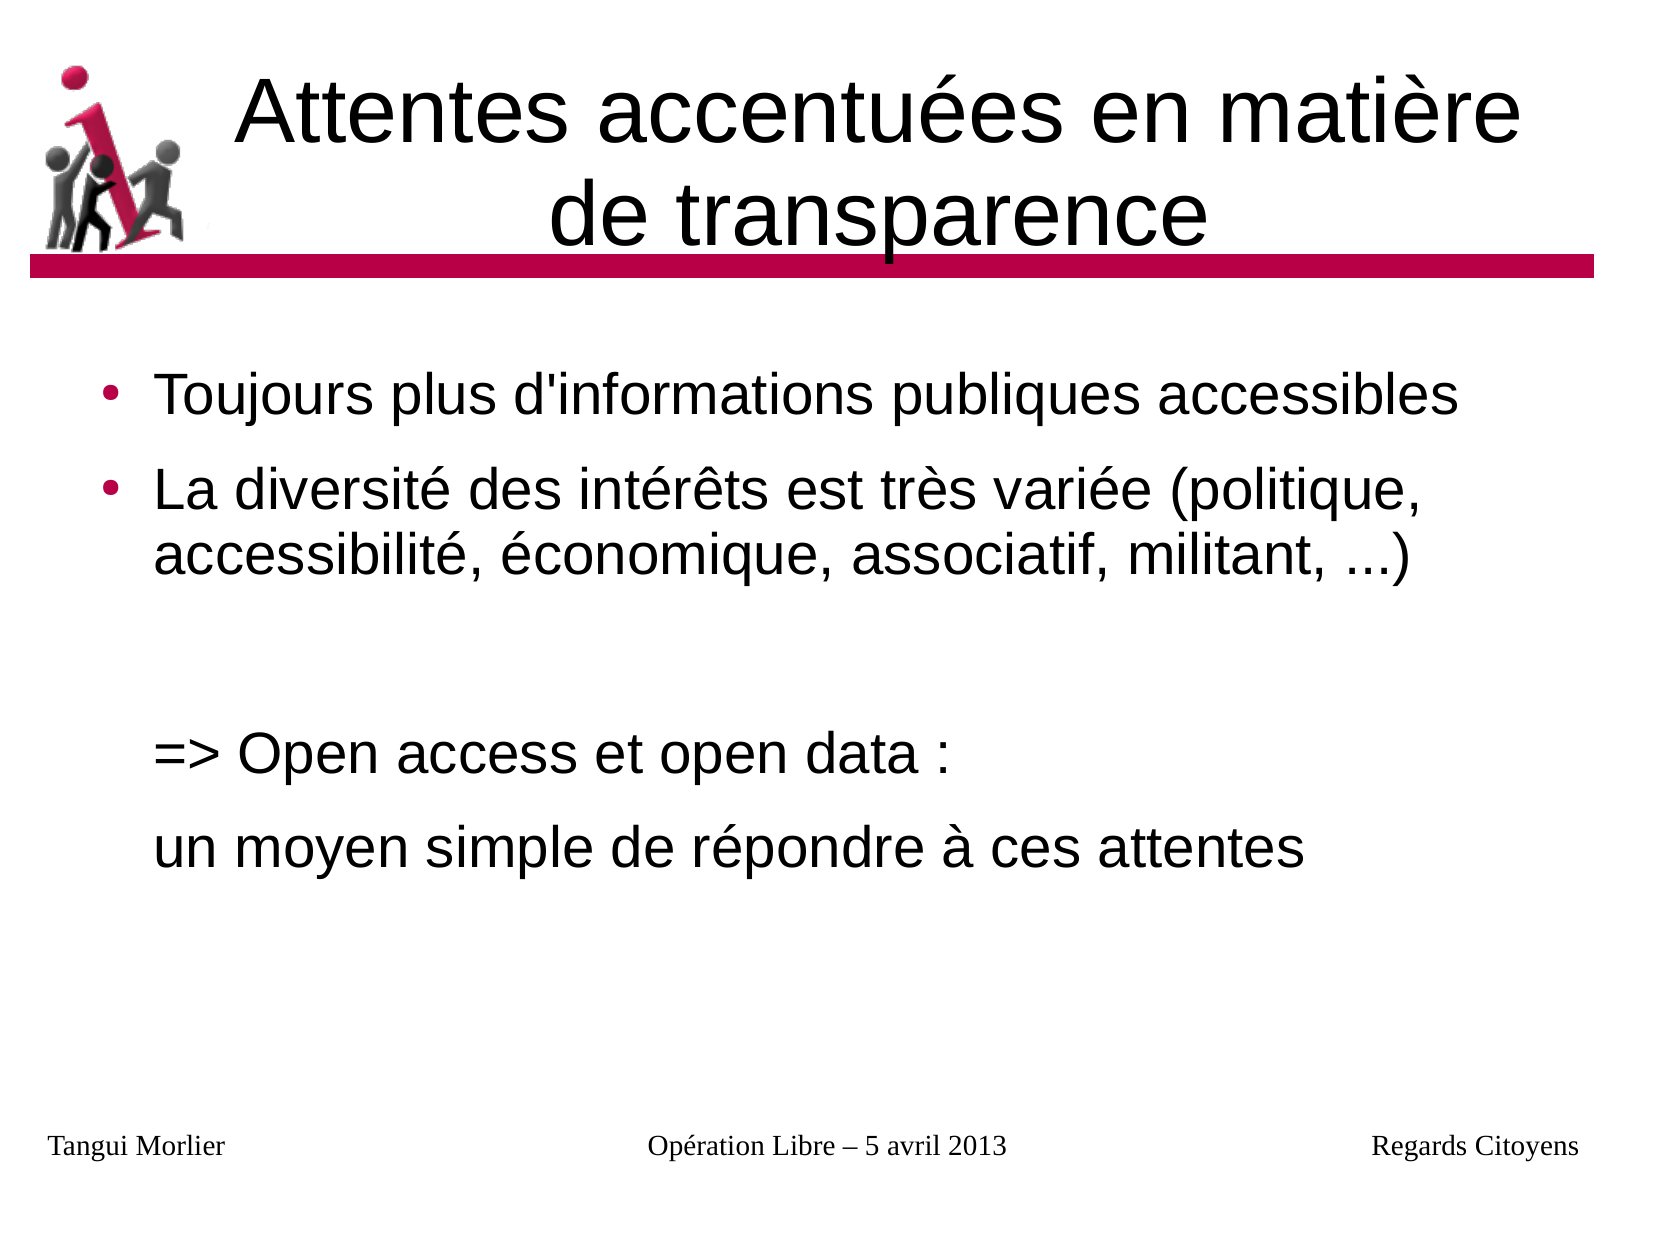

# Attentes accentuées en matière de transparence
Toujours plus d'informations publiques accessibles
La diversité des intérêts est très variée (politique, accessibilité, économique, associatif, militant, ...)
=> Open access et open data :
un moyen simple de répondre à ces attentes
Tangui Morlier - Opération Libre - 5 avril 2013